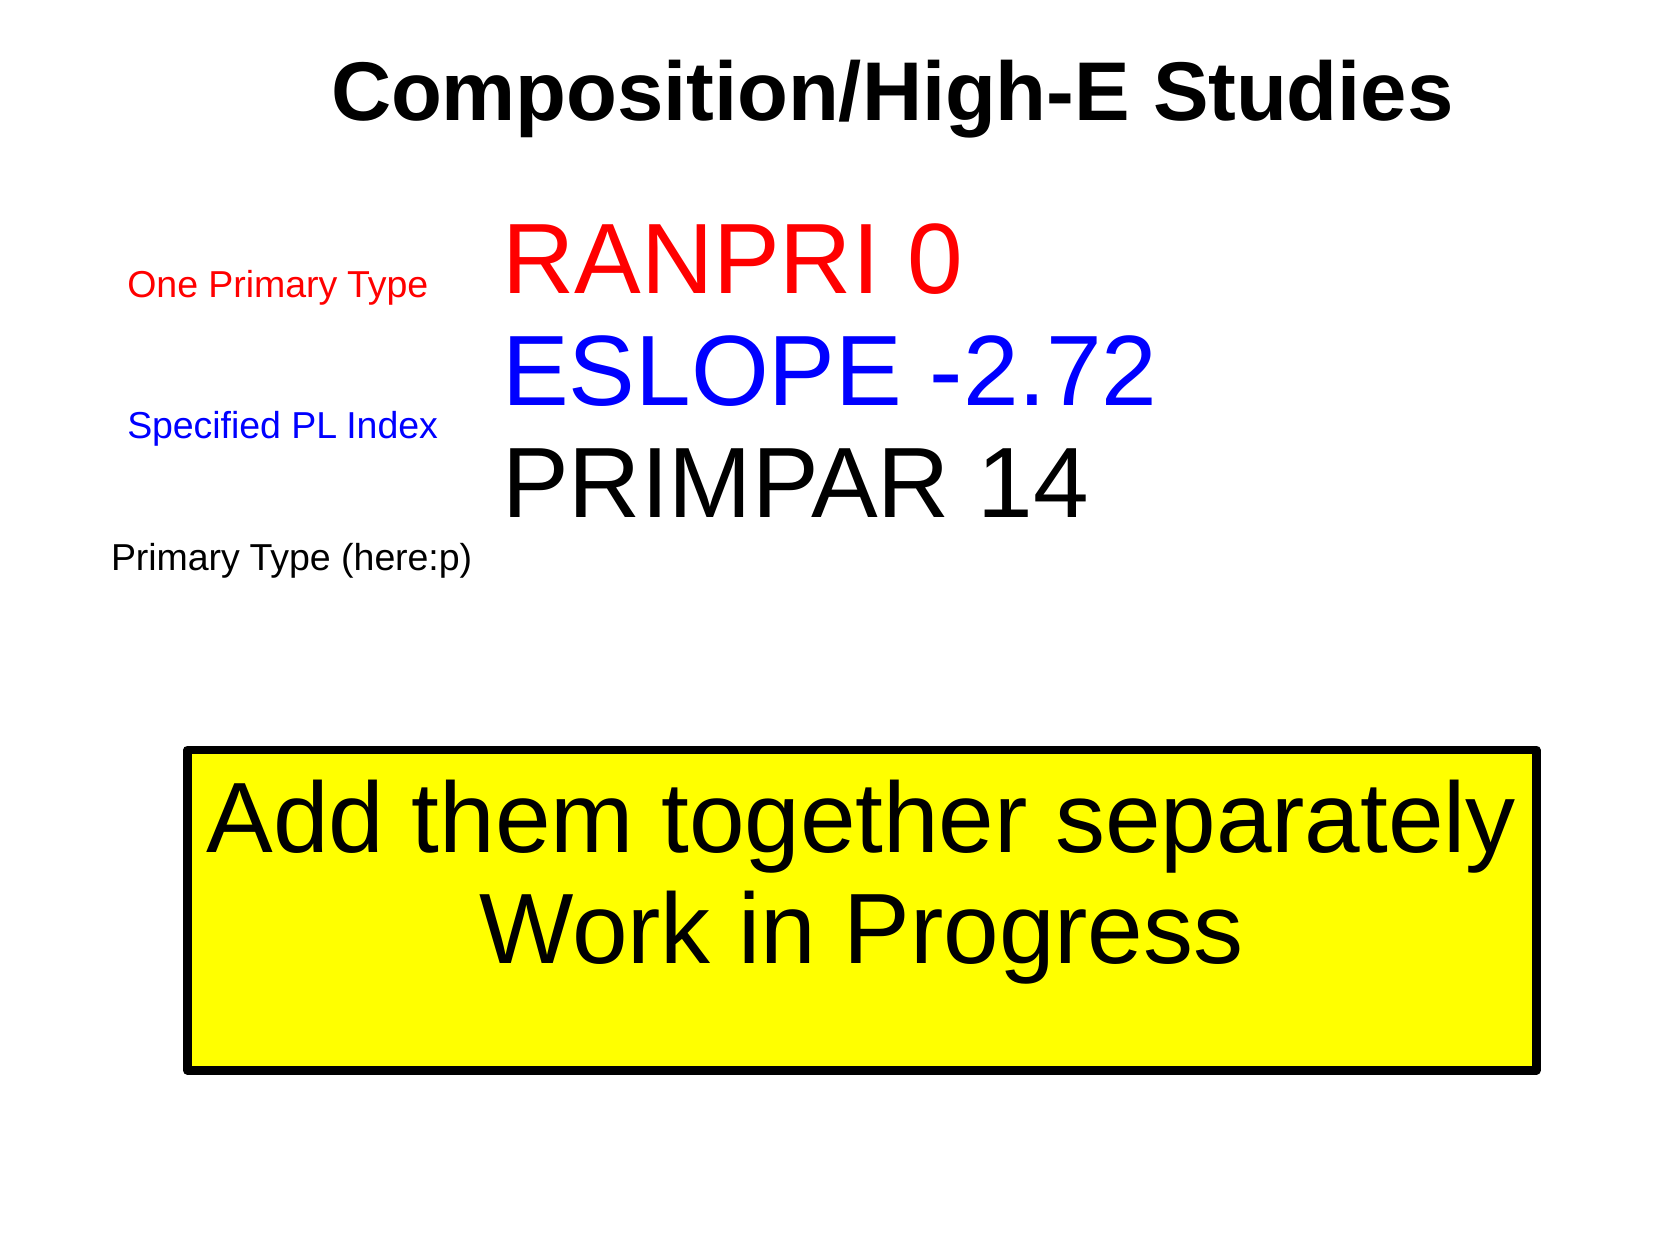

Composition/High-E Studies
RANPRI 0
ESLOPE -2.72
PRIMPAR 14
One Primary Type
Specified PL Index
Primary Type (here:p)
Add them together separately
Work in Progress